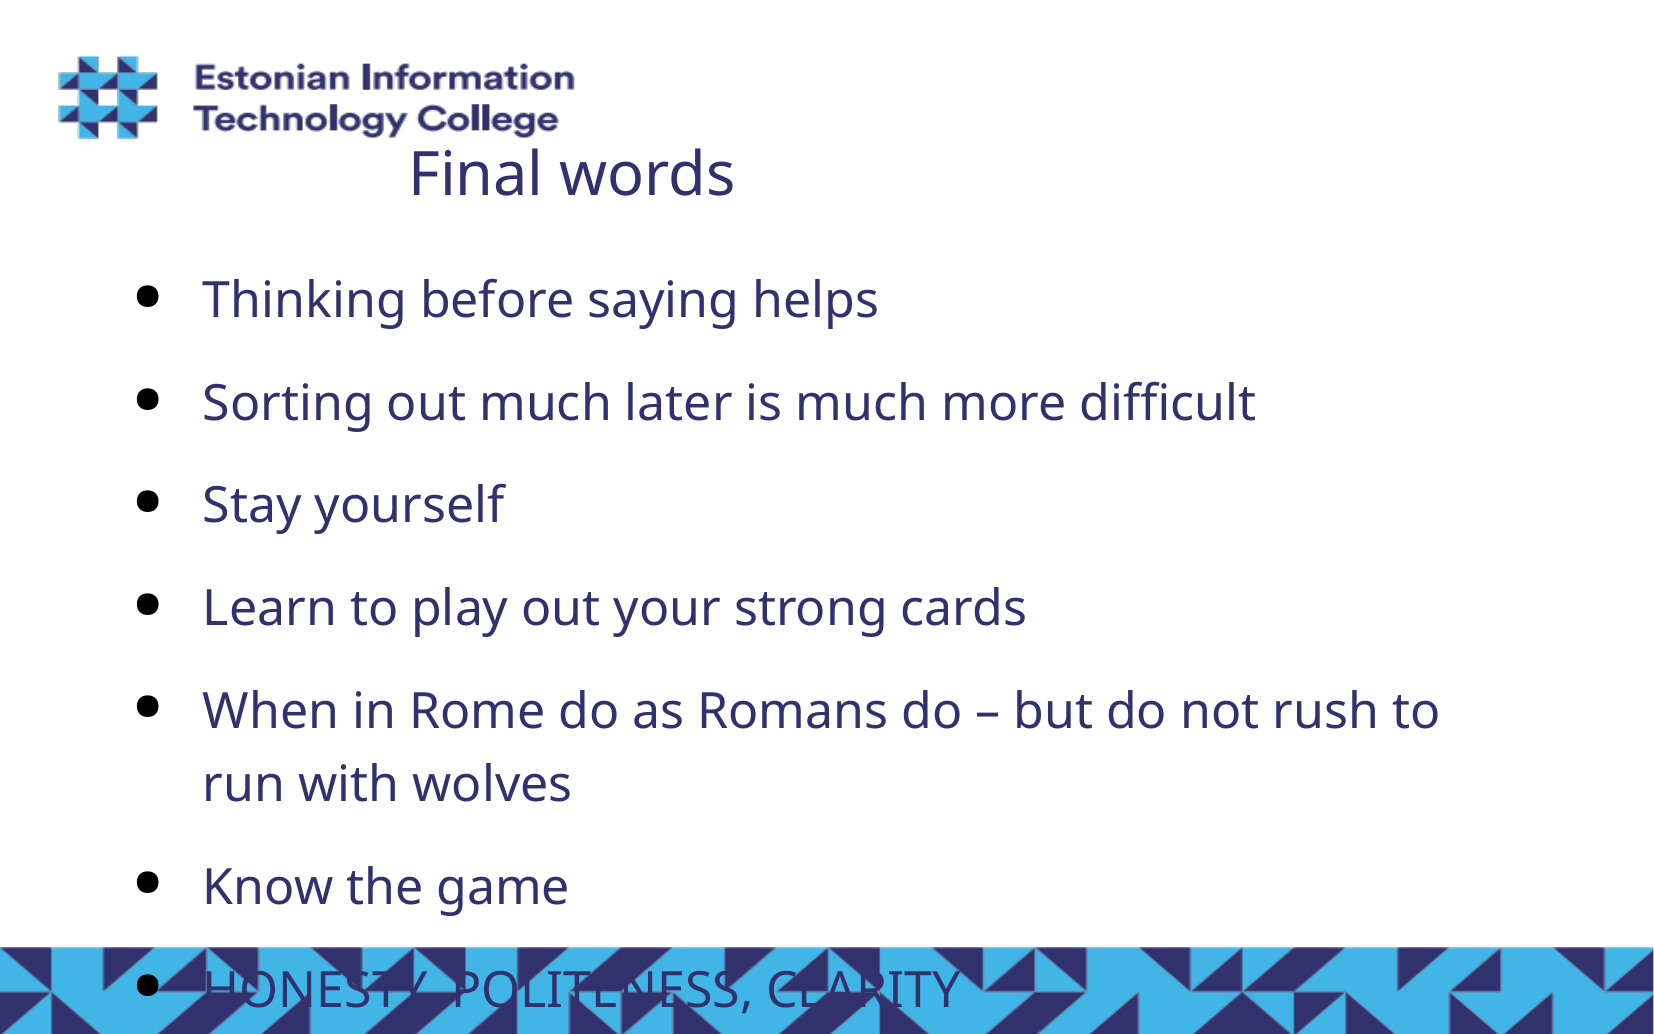

# Final words
Thinking before saying helps
Sorting out much later is much more difficult
Stay yourself
Learn to play out your strong cards
When in Rome do as Romans do – but do not rush to run with wolves
Know the game
HONESTY, POLITENESS, CLARITY